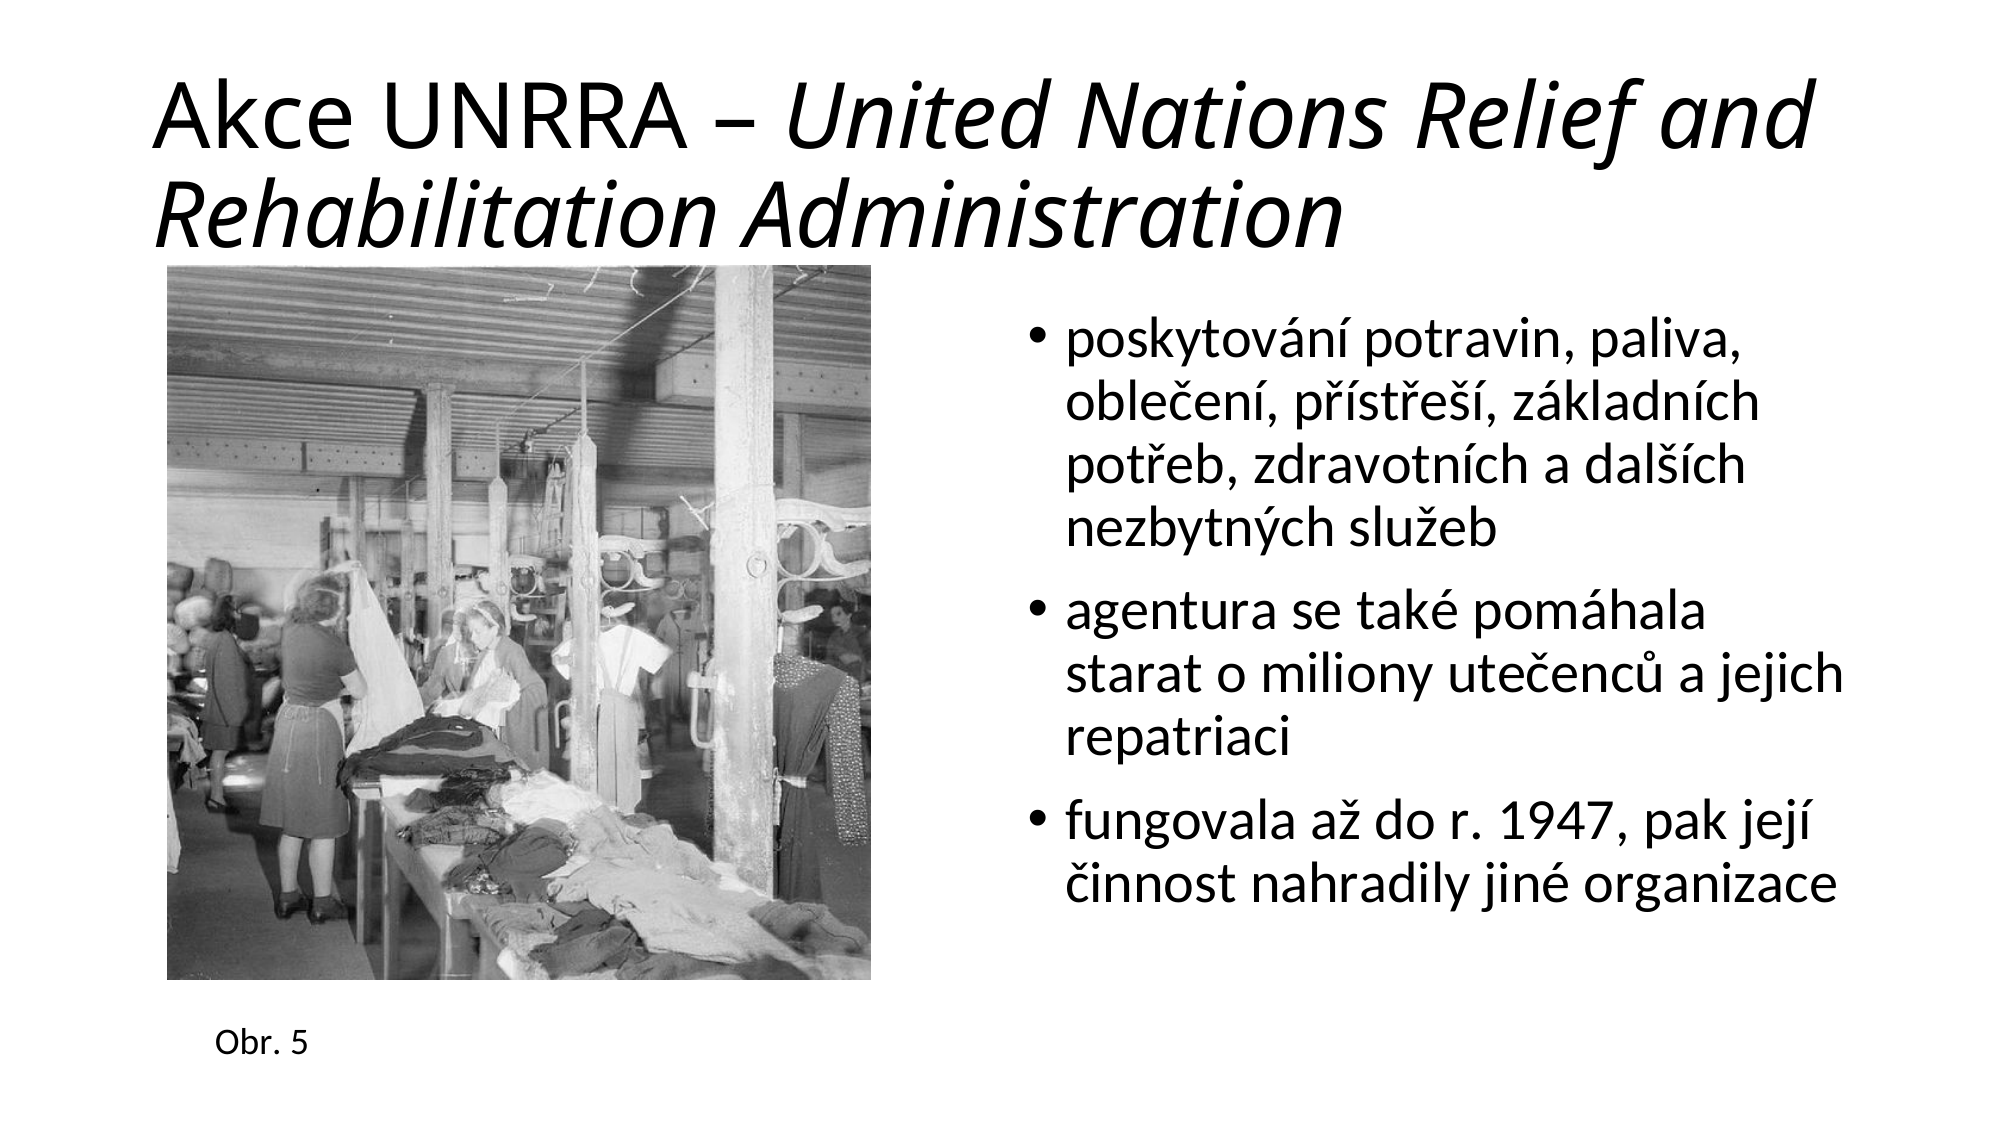

# Akce UNRRA – United Nations Relief and Rehabilitation Administration
poskytování potravin, paliva, oblečení, přístřeší, základních potřeb, zdravotních a dalších nezbytných služeb
agentura se také pomáhala starat o miliony utečenců a jejich repatriaci
fungovala až do r. 1947, pak její činnost nahradily jiné organizace
Obr. 5